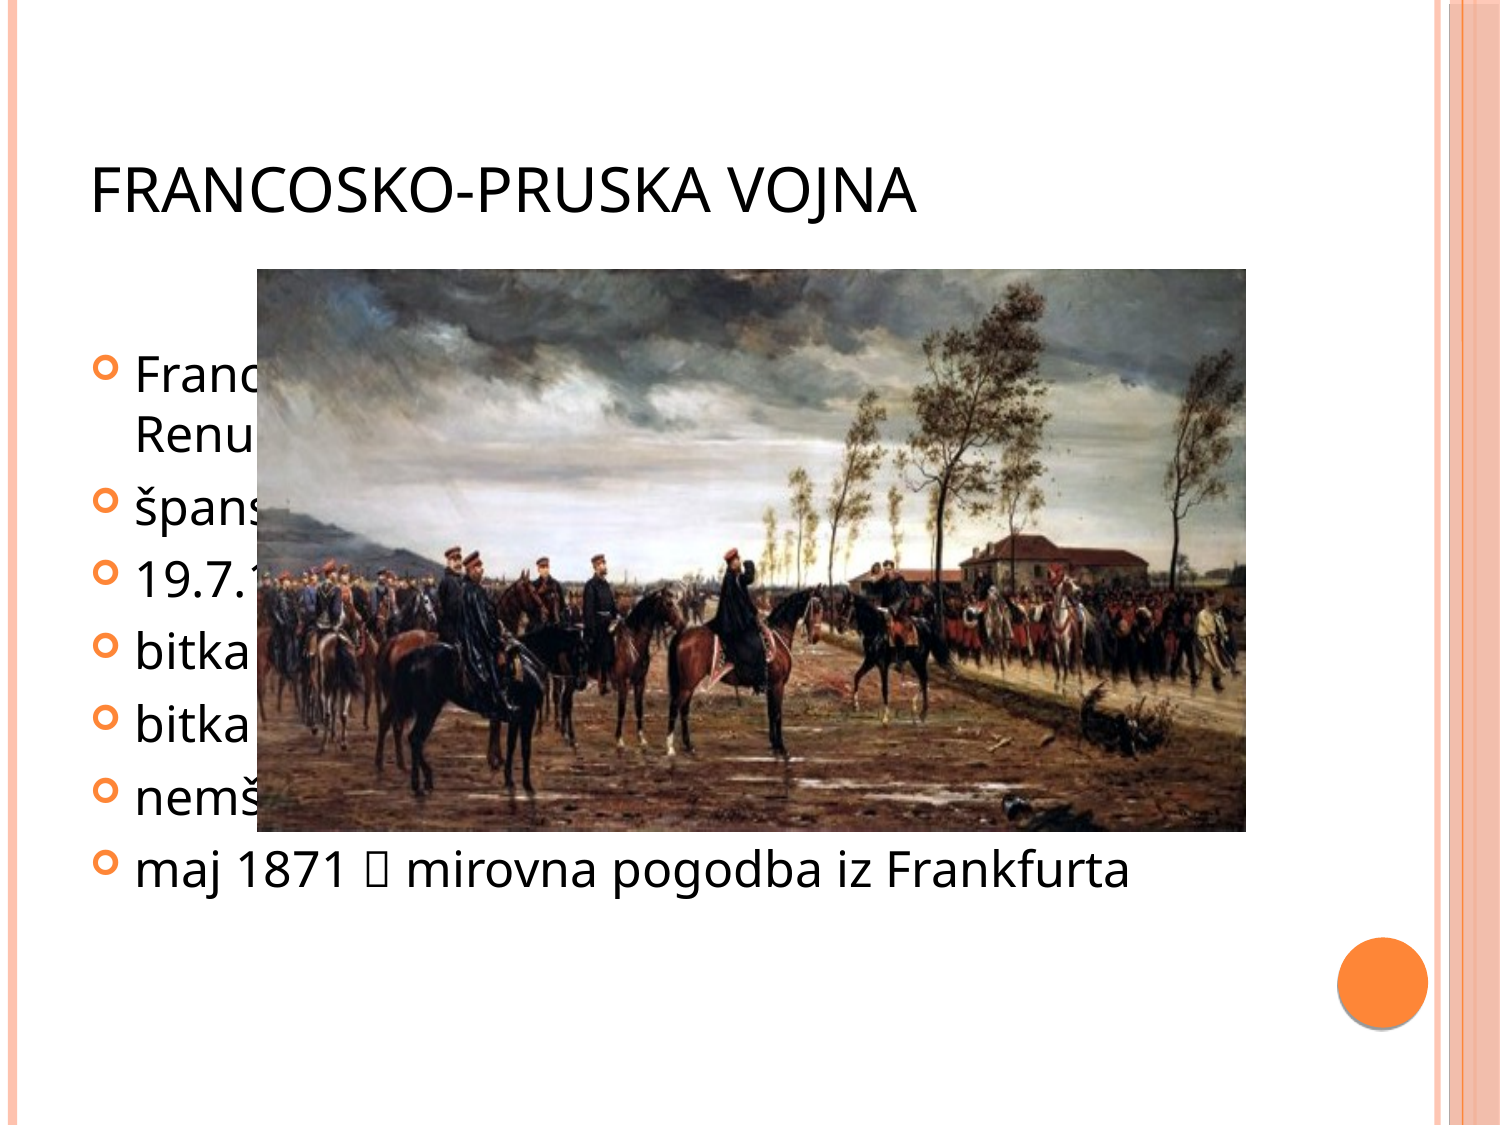

# FRANCOSKO-PRUSKA VOJNA
Francija  prizadevala razširiti na ozemlja ob Renu
špansko nasledstveno vprašanje
19.7.1870  Francija napove vojno Prusiji
bitka pri Sedanu
bitka pri Metzu
nemške enote oblegale Pariz
maj 1871  mirovna pogodba iz Frankfurta